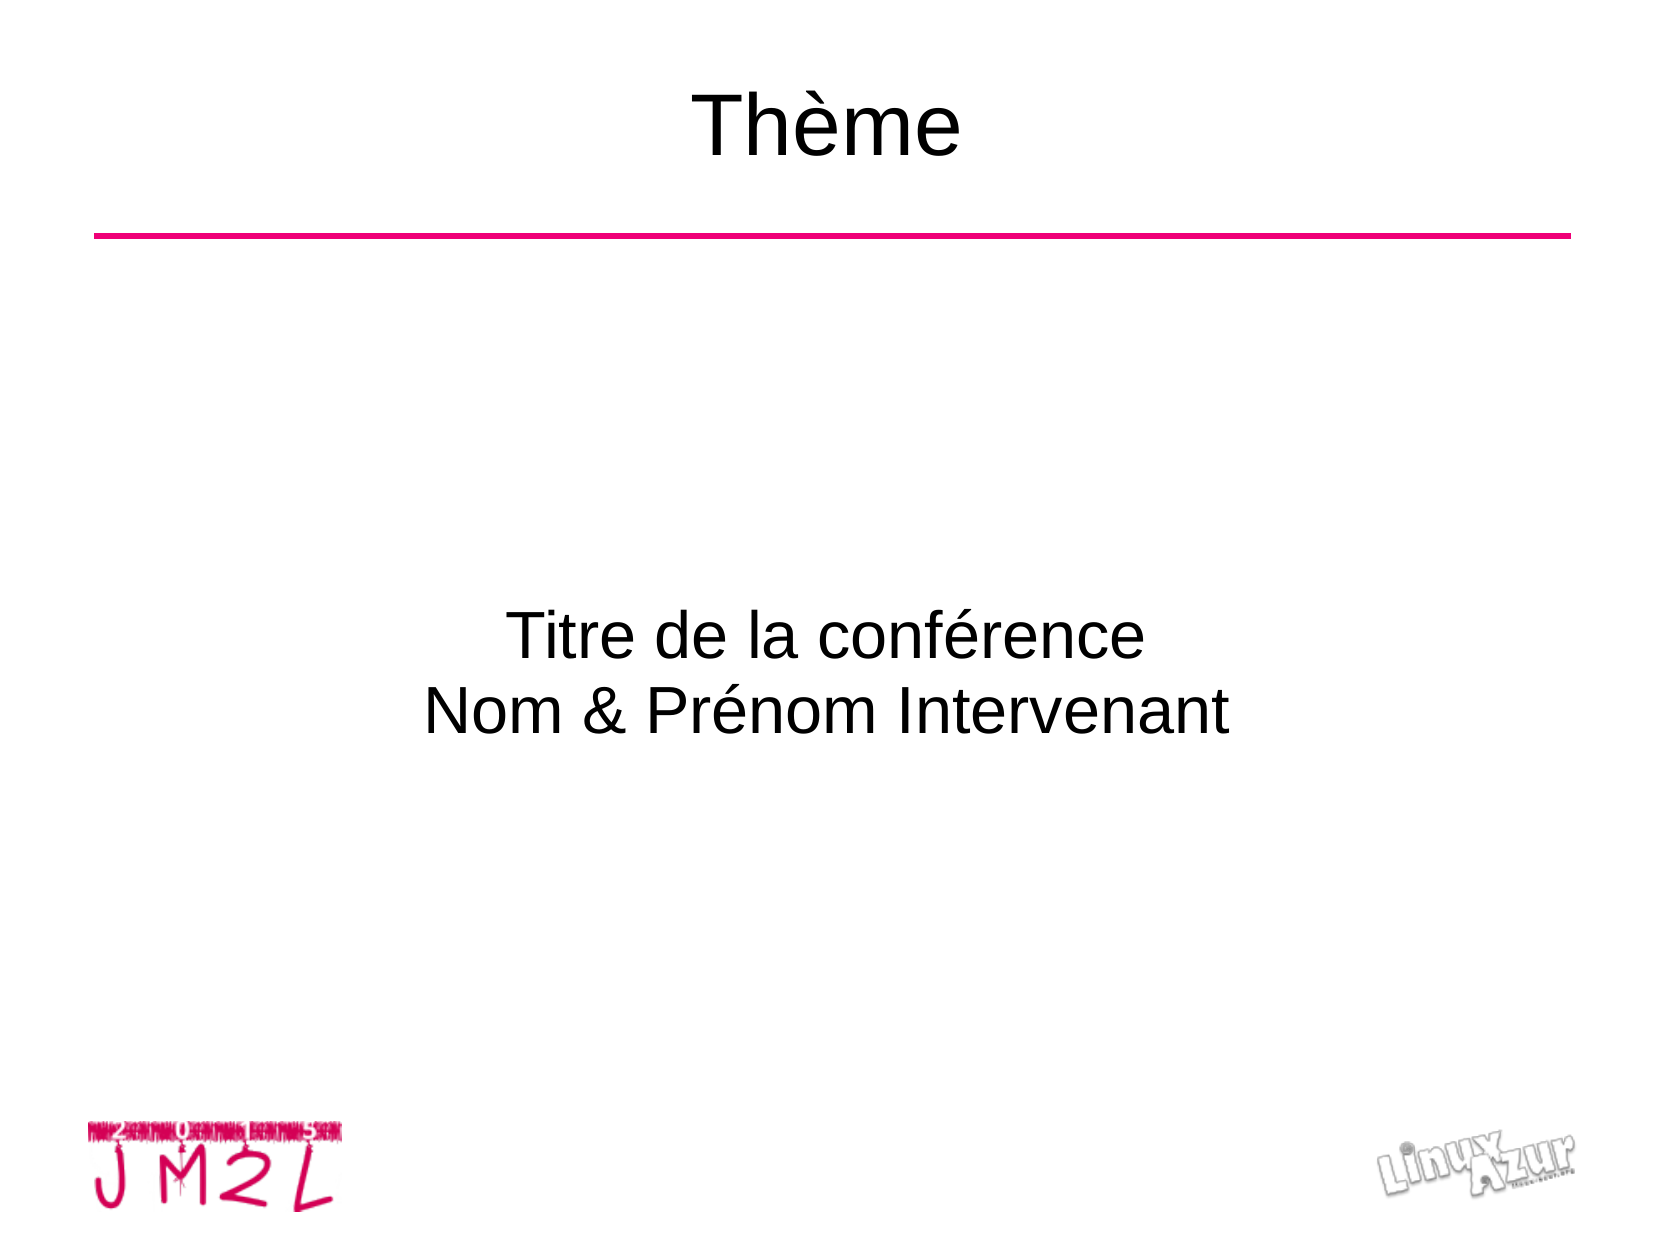

# Thème
Titre de la conférence
Nom & Prénom Intervenant